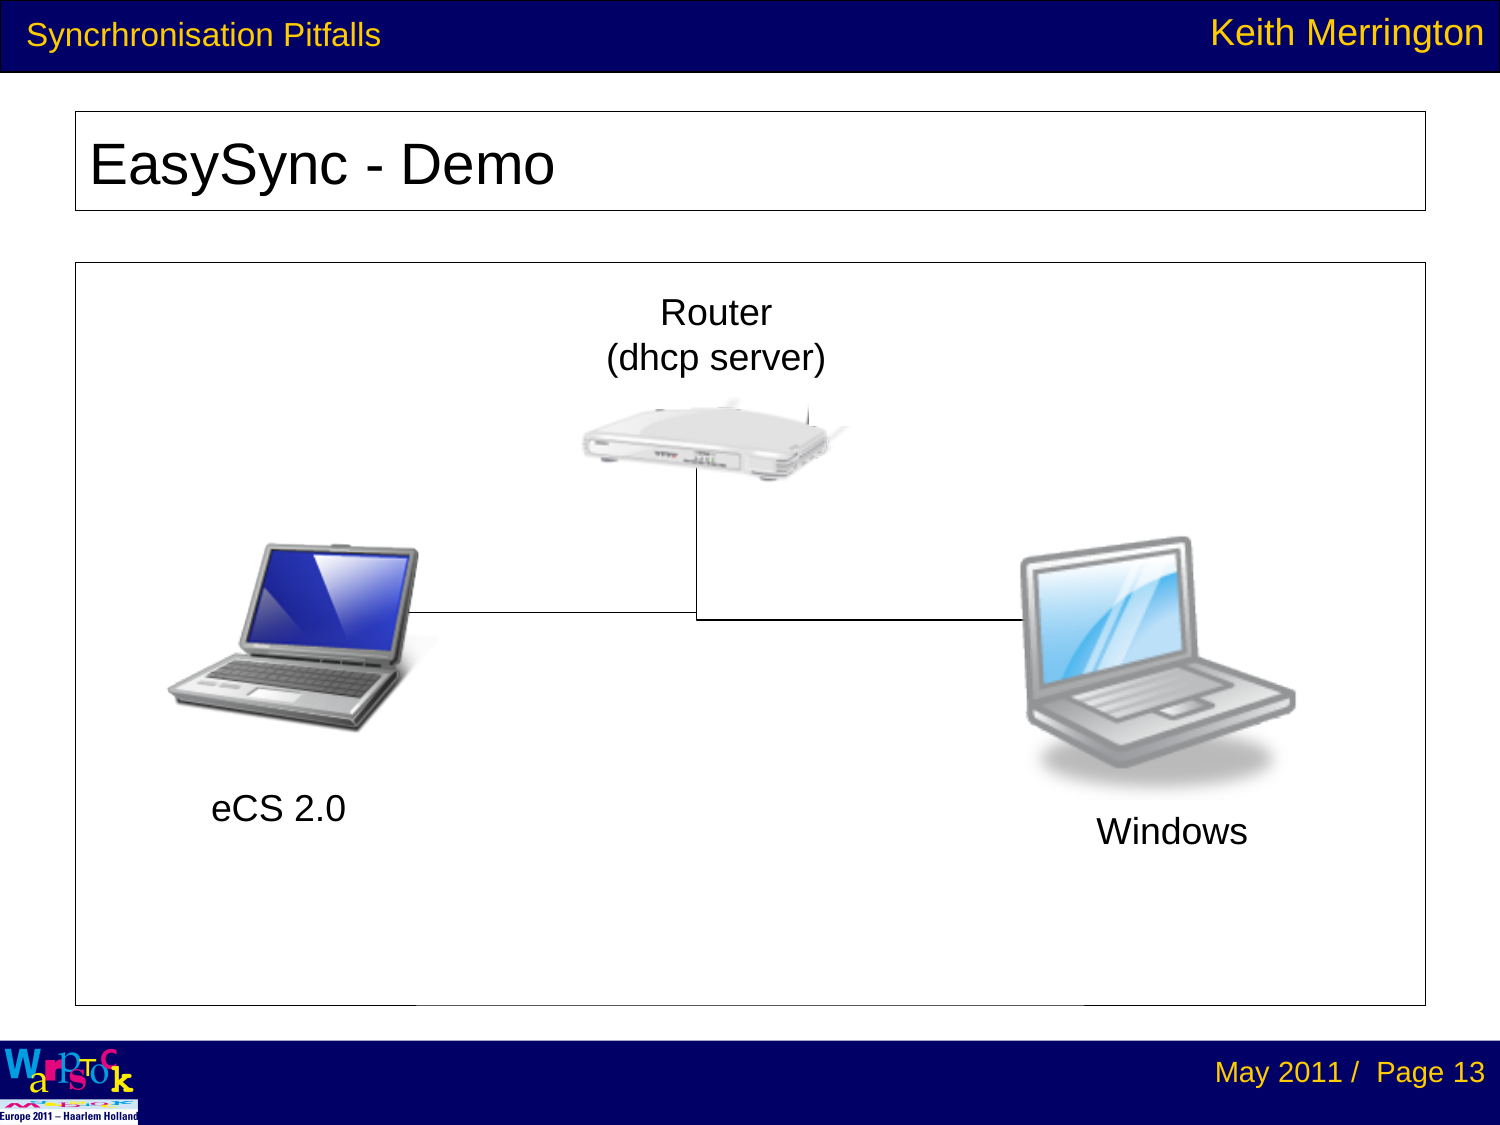

# EasySync - Demo
Router
(dhcp server)
eCS 2.0
Windows